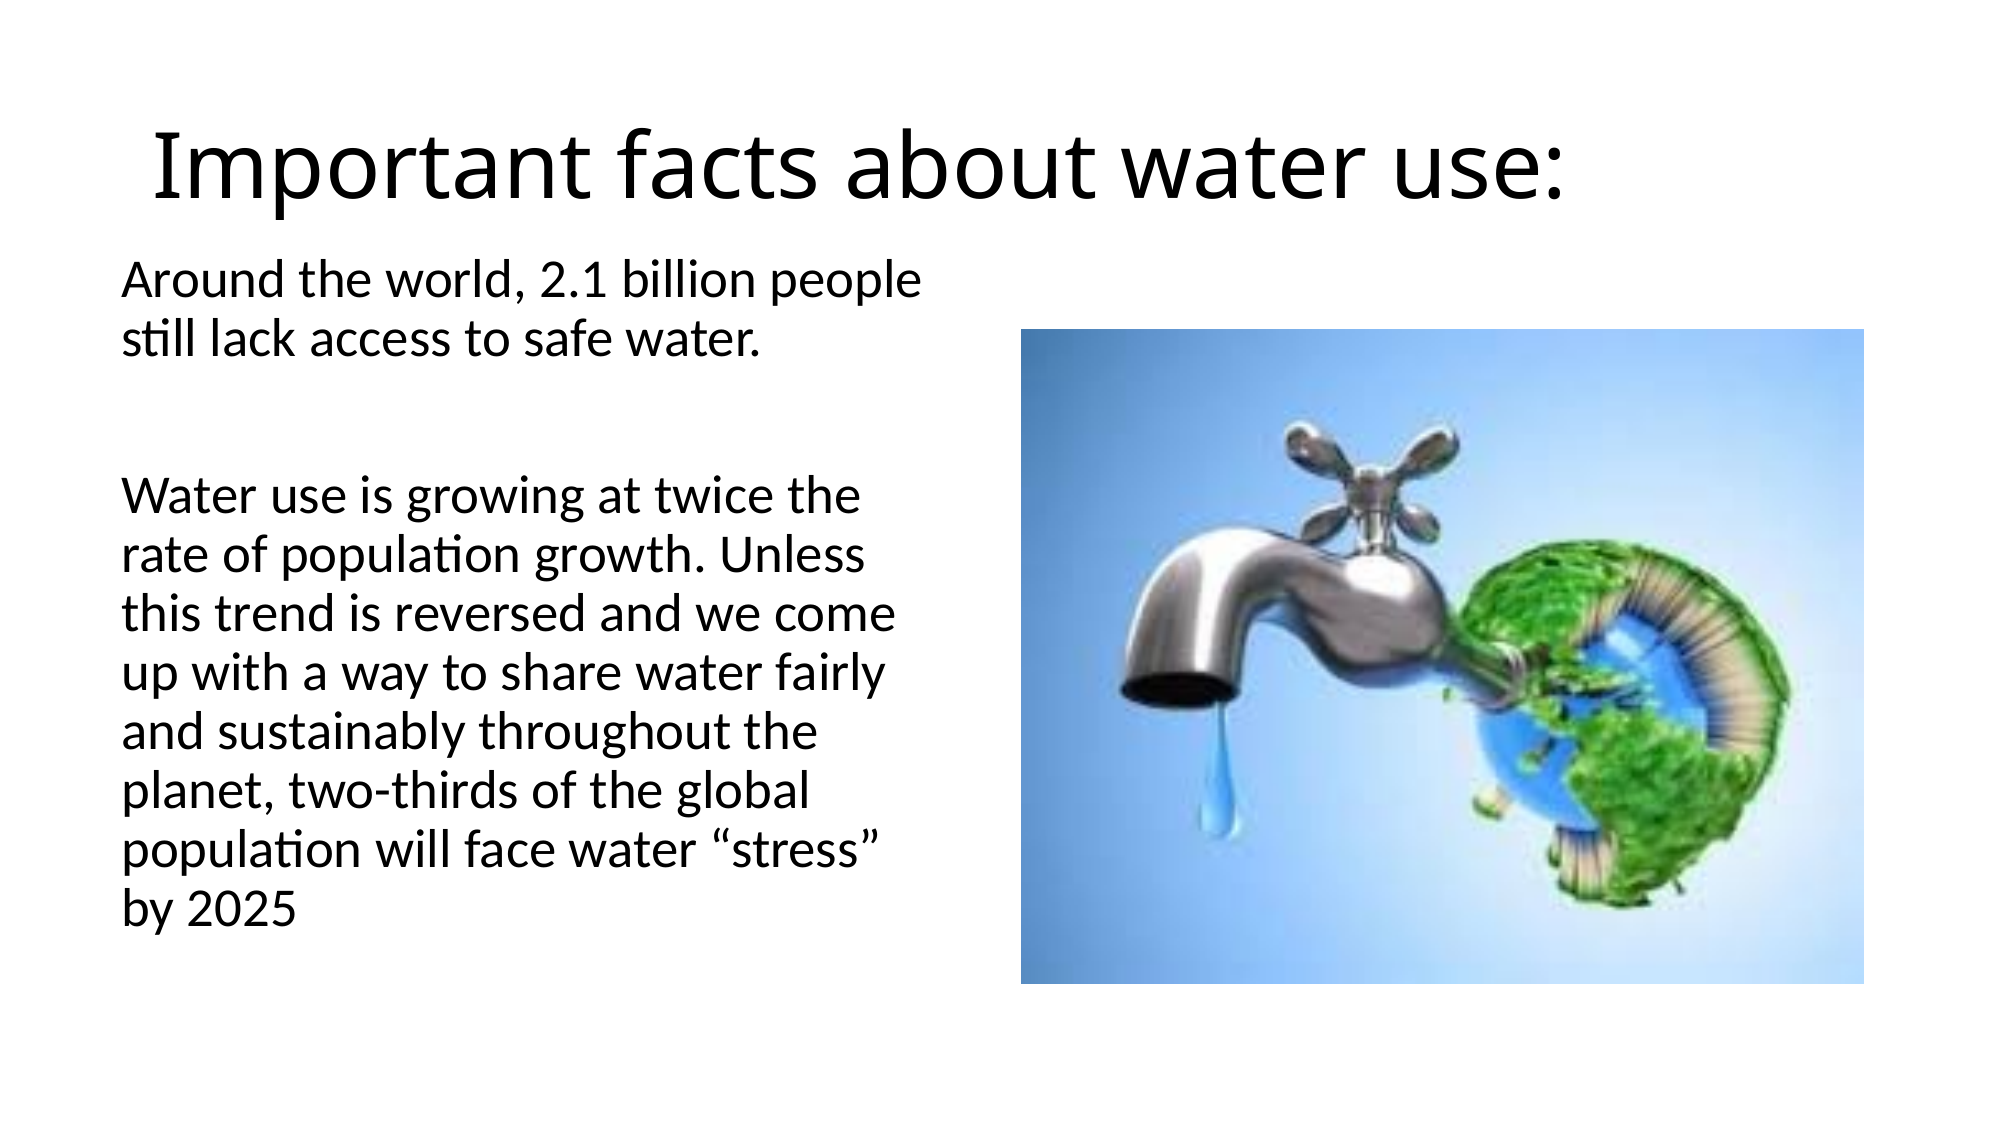

# Important facts about water use:
Around the world, 2.1 billion people still lack access to safe water.
Water use is growing at twice the rate of population growth. Unless this trend is reversed and we come up with a way to share water fairly and sustainably throughout the planet, two-thirds of the global population will face water “stress” by 2025